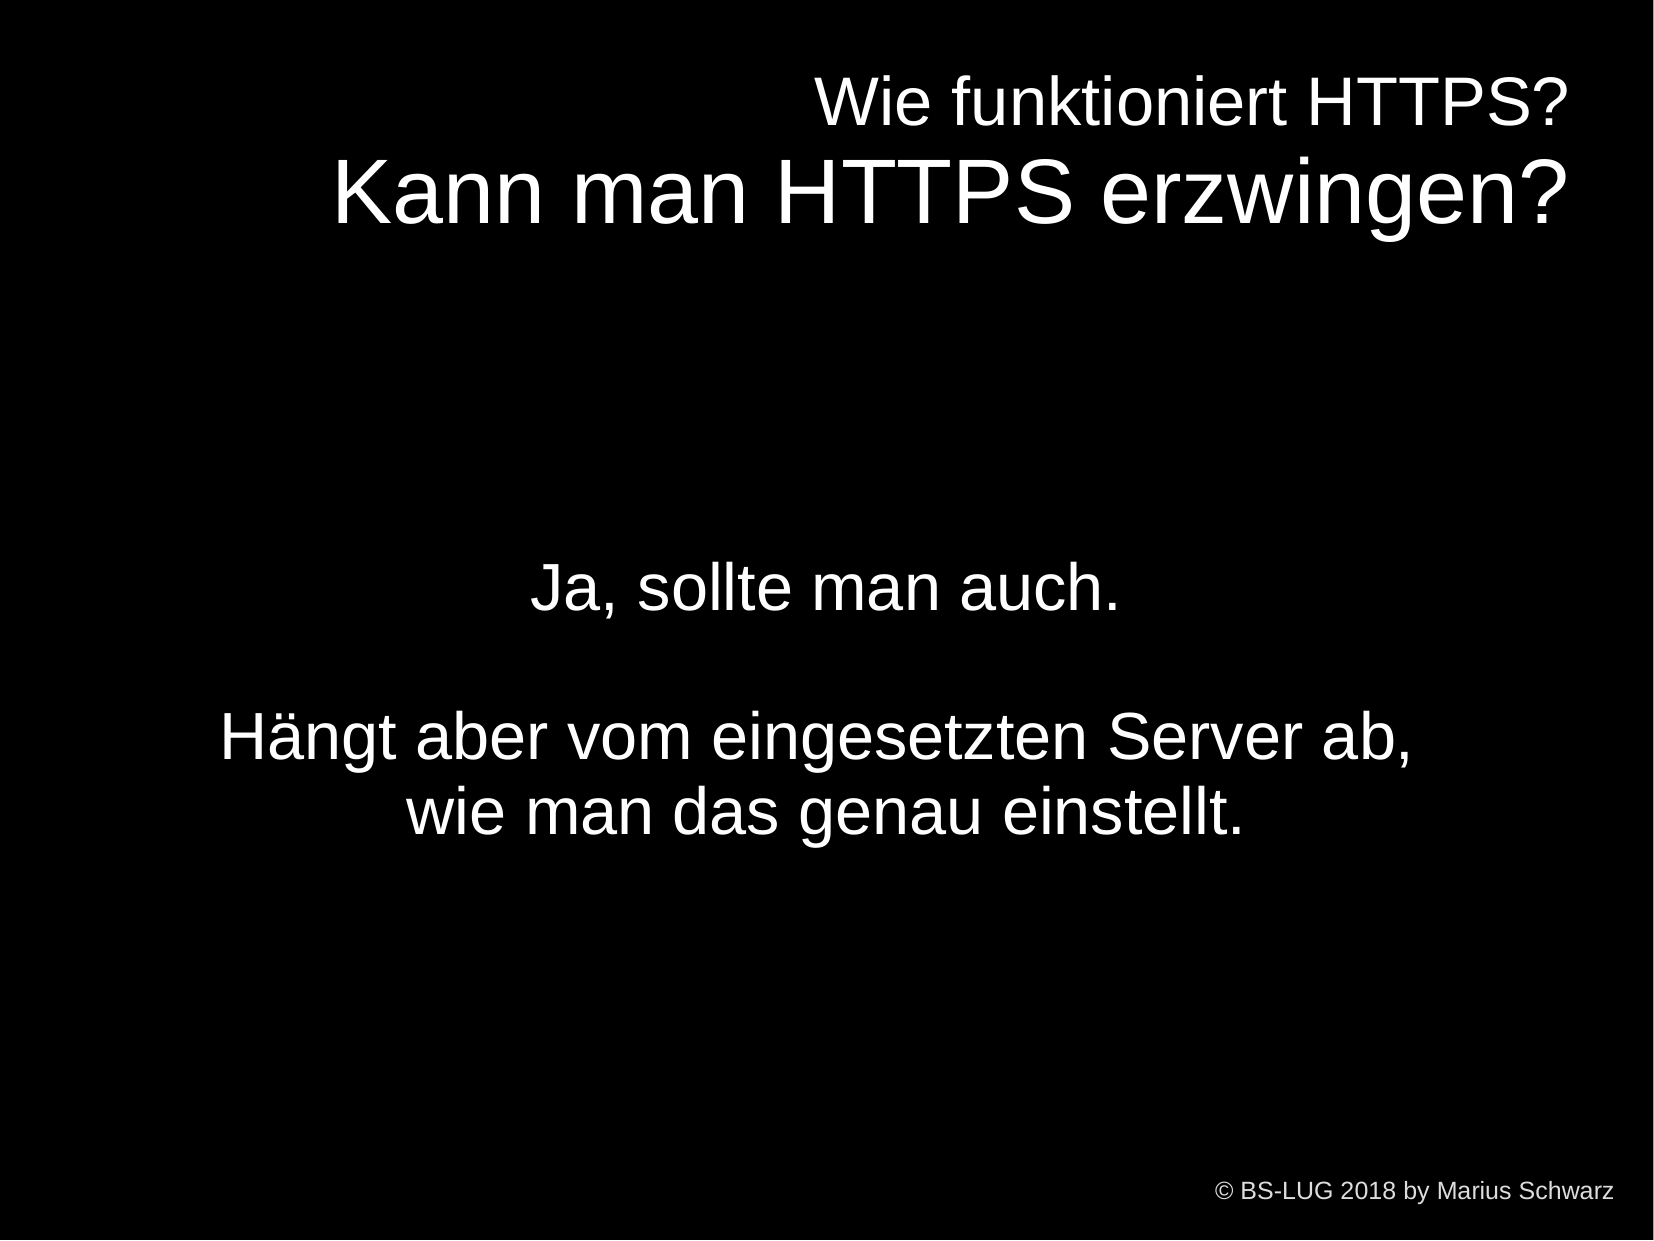

# Wie funktioniert HTTPS? Kann man HTTPS erzwingen?
Ja, sollte man auch.
Hängt aber vom eingesetzten Server ab,
wie man das genau einstellt.
© BS-LUG 2018 by Marius Schwarz